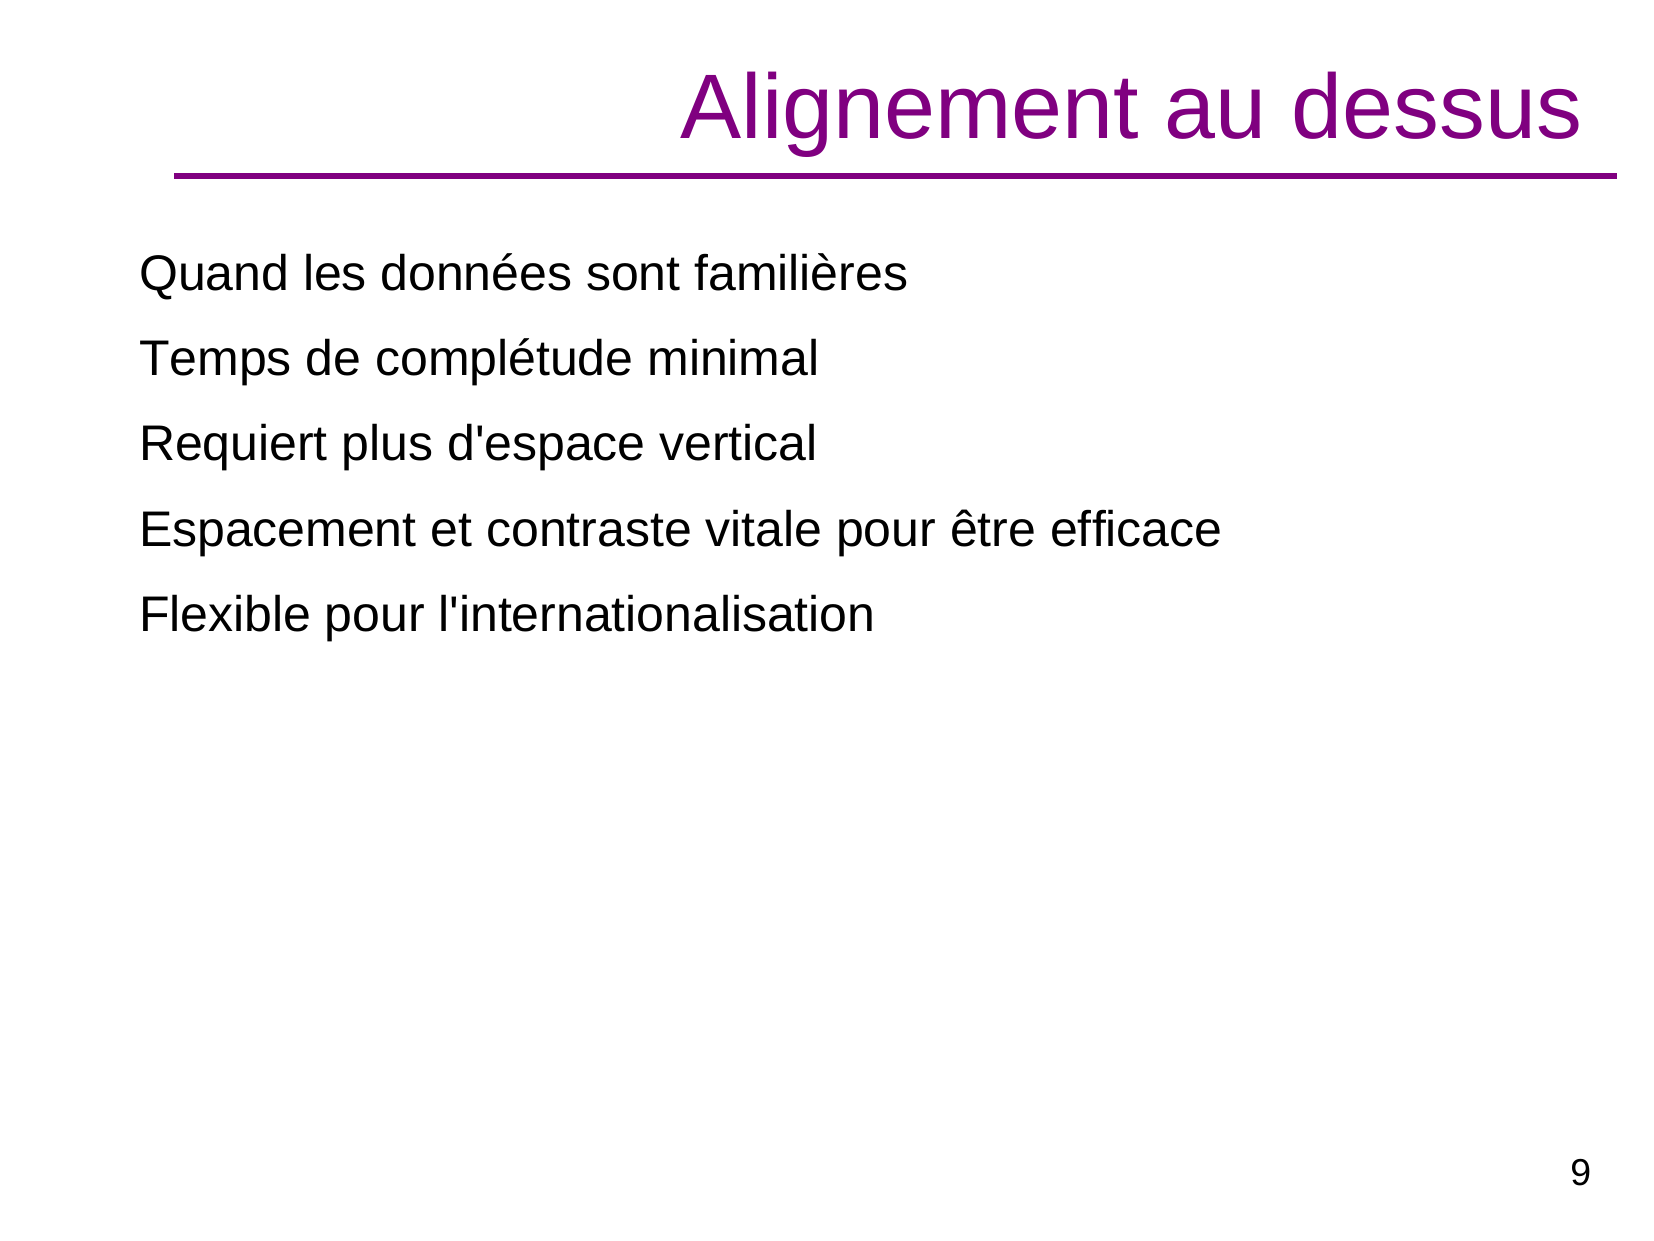

# Alignement au dessus
Quand les données sont familières
Temps de complétude minimal
Requiert plus d'espace vertical
Espacement et contraste vitale pour être efficace
Flexible pour l'internationalisation